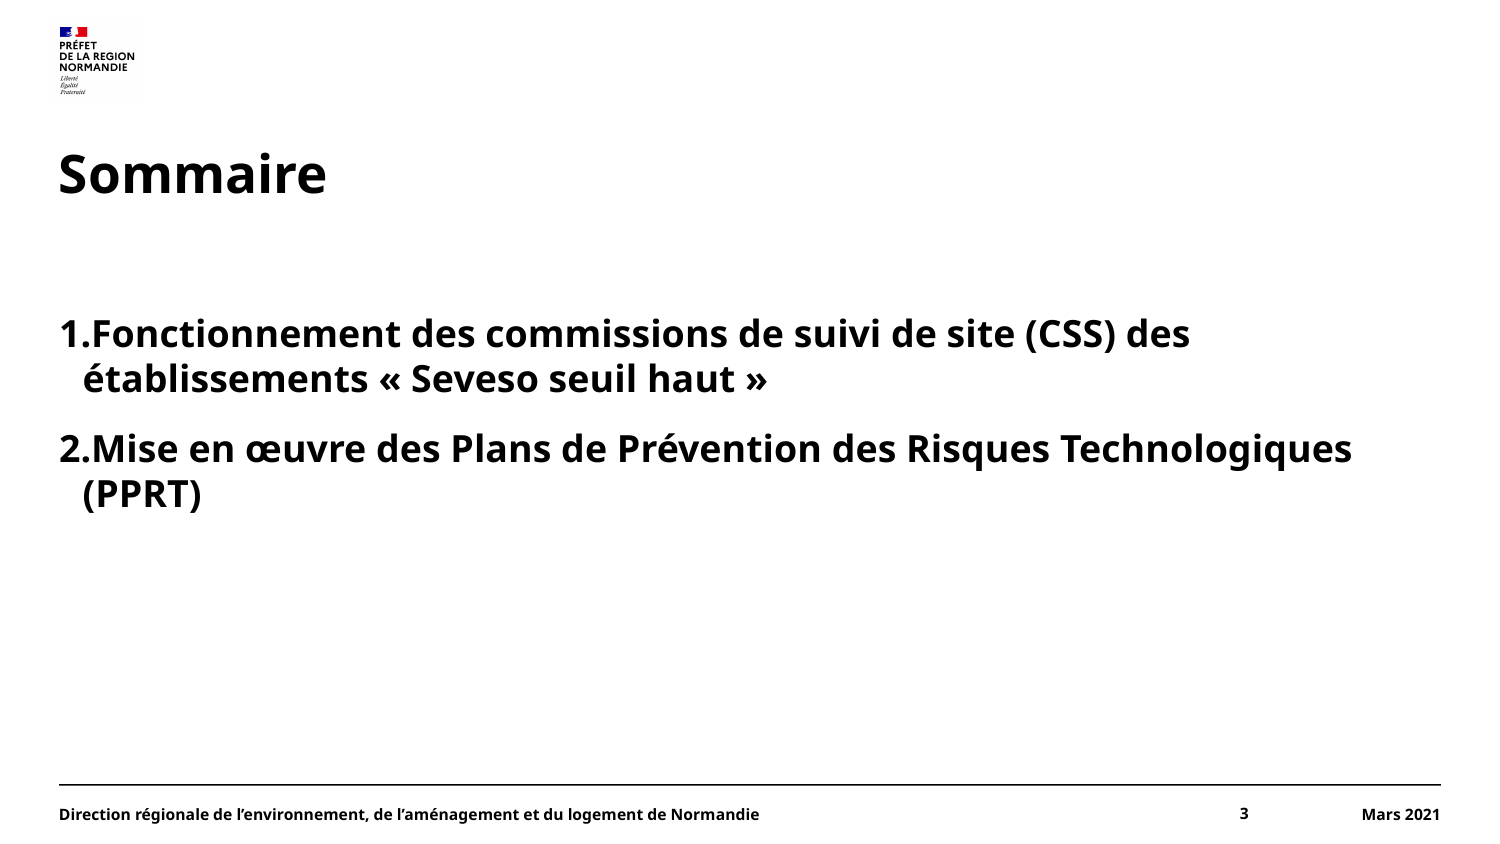

# Sommaire
Fonctionnement des commissions de suivi de site (CSS) des établissements « Seveso seuil haut »
Mise en œuvre des Plans de Prévention des Risques Technologiques (PPRT)
Direction régionale de l’environnement, de l’aménagement et du logement de Normandie
Mars 2021